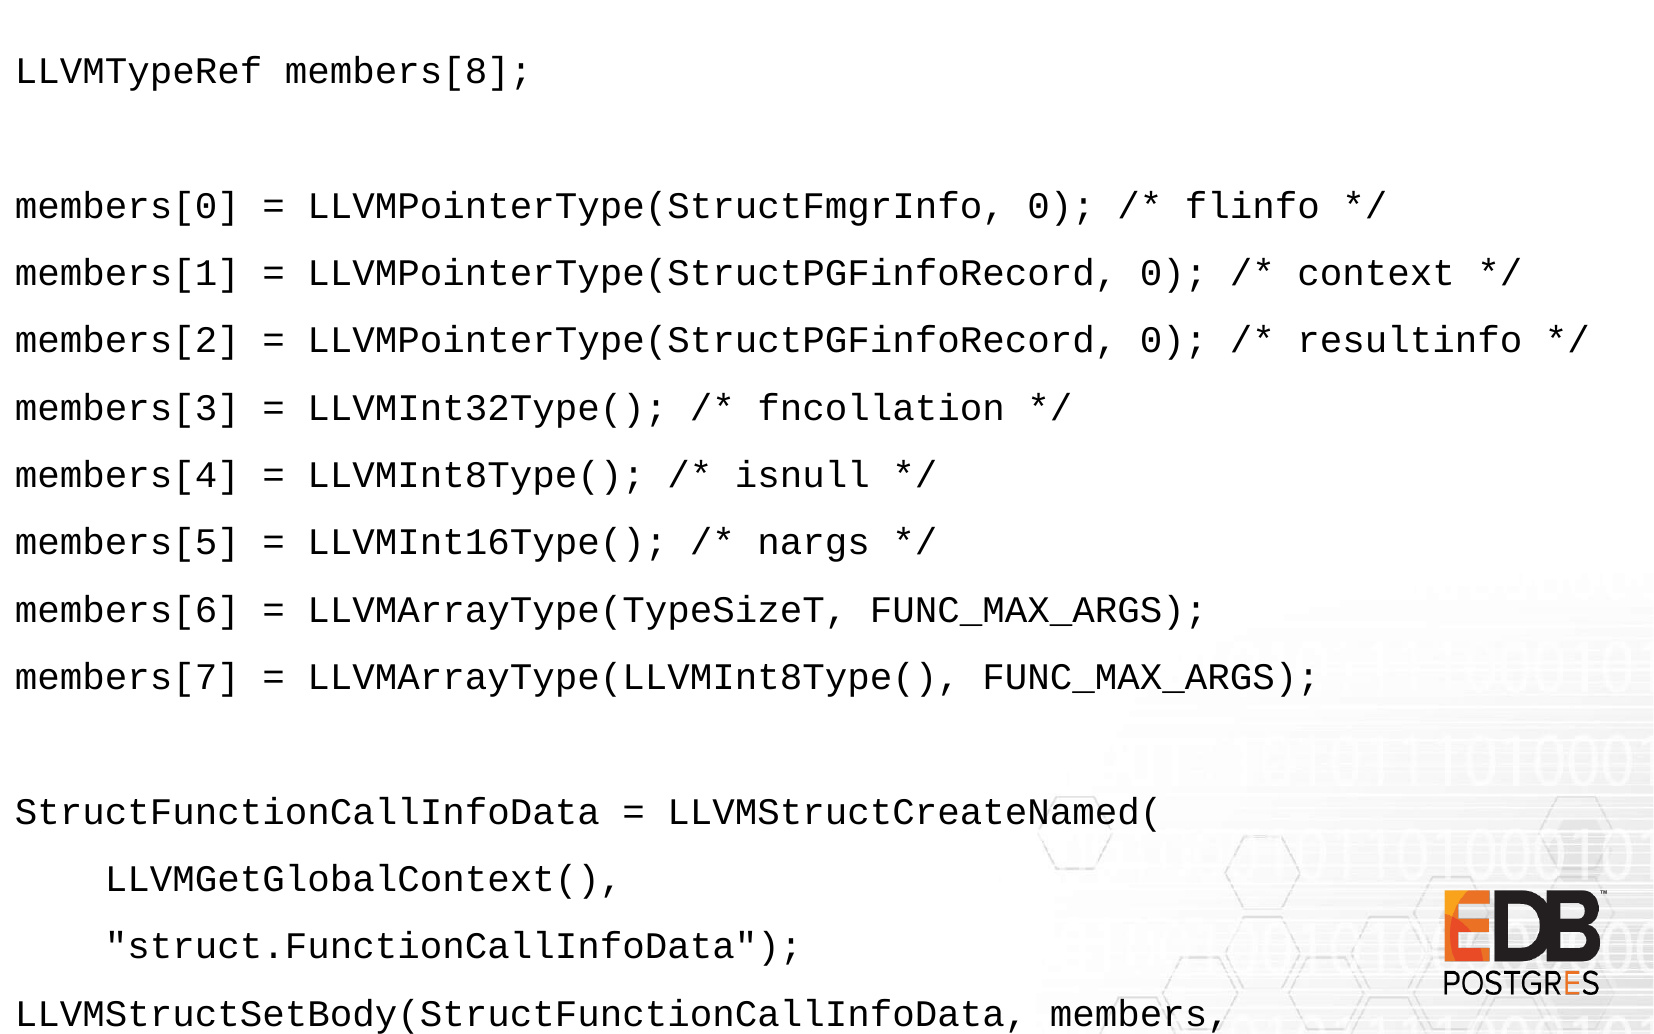

LLVMTypeRef members[8];
members[0] = LLVMPointerType(StructFmgrInfo, 0); /* flinfo */
members[1] = LLVMPointerType(StructPGFinfoRecord, 0); /* context */
members[2] = LLVMPointerType(StructPGFinfoRecord, 0); /* resultinfo */
members[3] = LLVMInt32Type(); /* fncollation */
members[4] = LLVMInt8Type(); /* isnull */
members[5] = LLVMInt16Type(); /* nargs */
members[6] = LLVMArrayType(TypeSizeT, FUNC_MAX_ARGS);
members[7] = LLVMArrayType(LLVMInt8Type(), FUNC_MAX_ARGS);
StructFunctionCallInfoData = LLVMStructCreateNamed(
 LLVMGetGlobalContext(),
 "struct.FunctionCallInfoData");
LLVMStructSetBody(StructFunctionCallInfoData, members,
 lengthof(members), false);